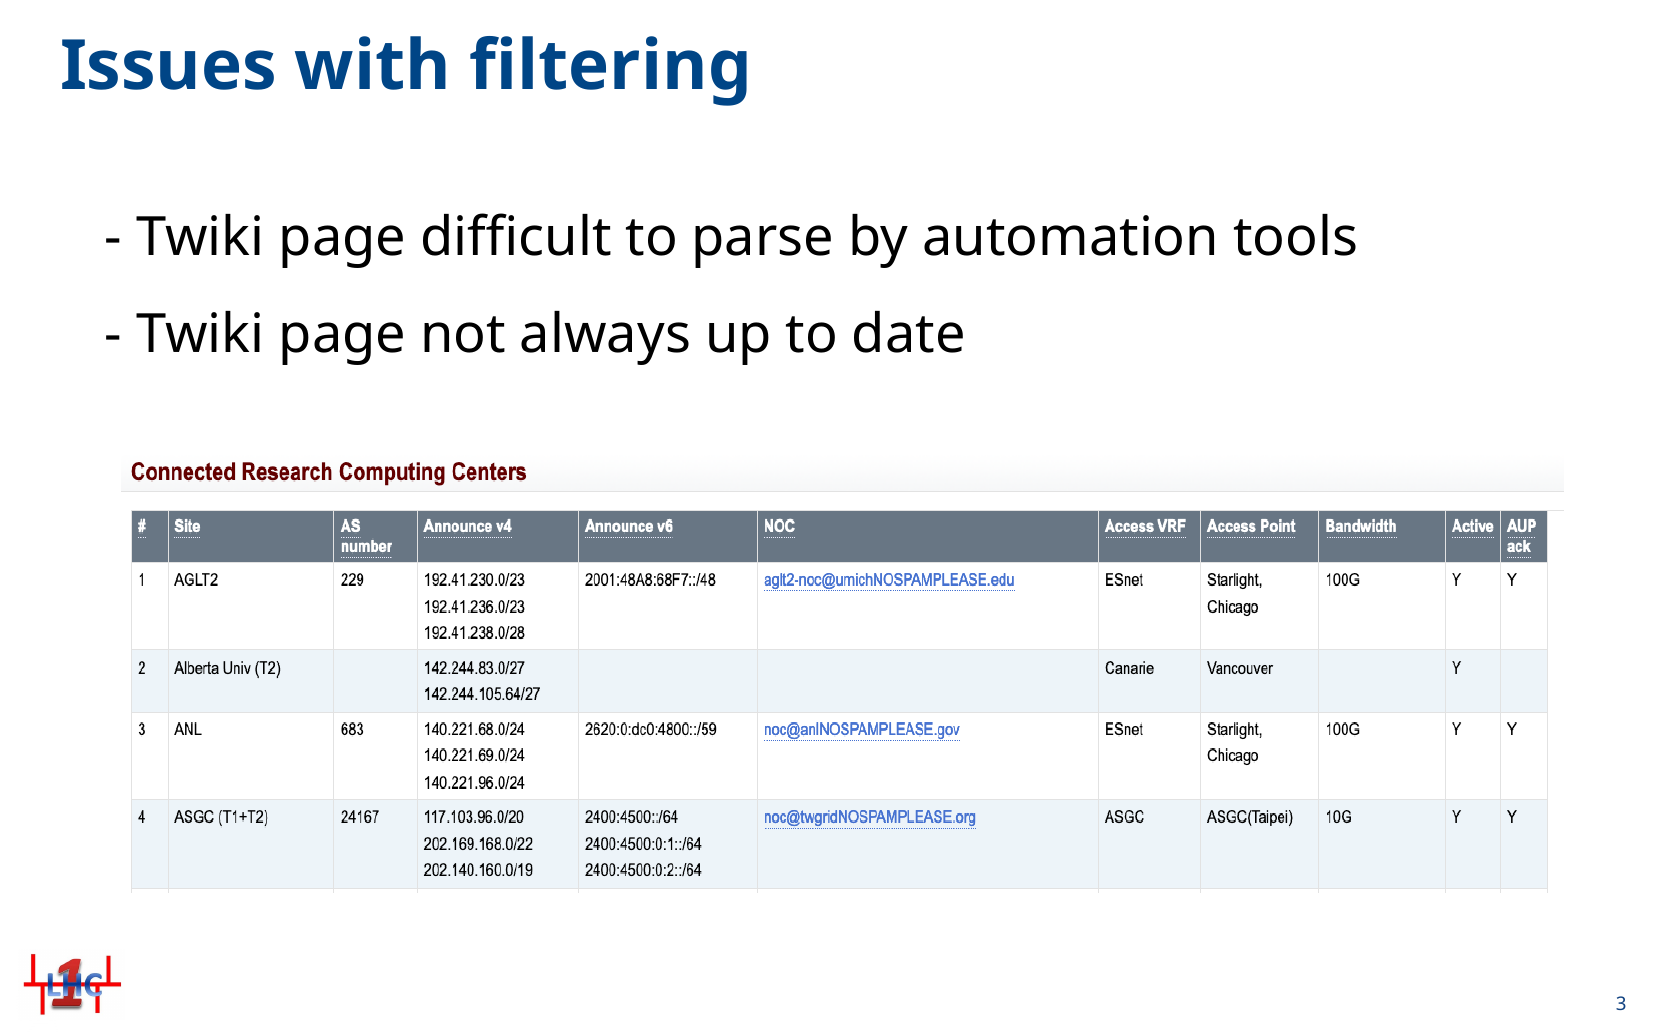

# Issues with filtering
- Twiki page difficult to parse by automation tools
- Twiki page not always up to date